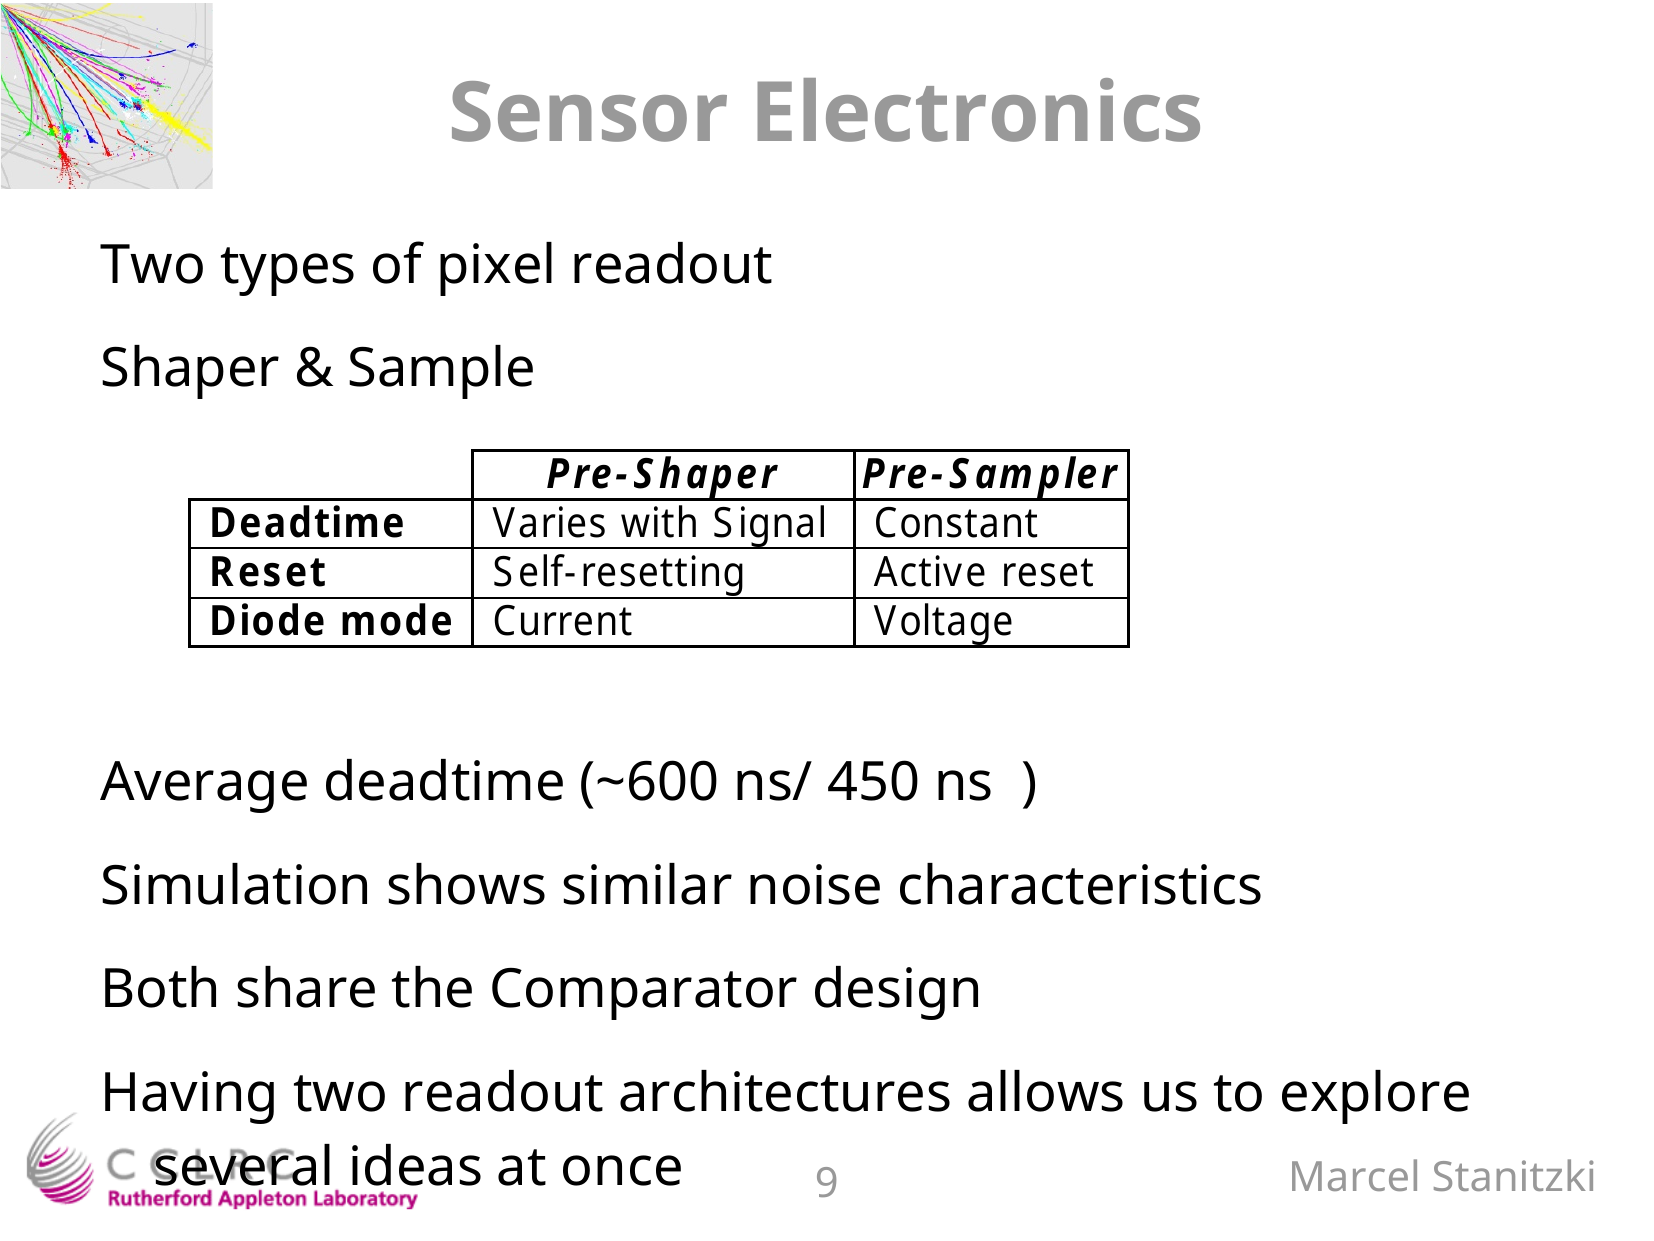

# Sensor Electronics
Two types of pixel readout
Shaper & Sample
Average deadtime (~600 ns/ 450 ns )
Simulation shows similar noise characteristics
Both share the Comparator design
Having two readout architectures allows us to explore several ideas at once